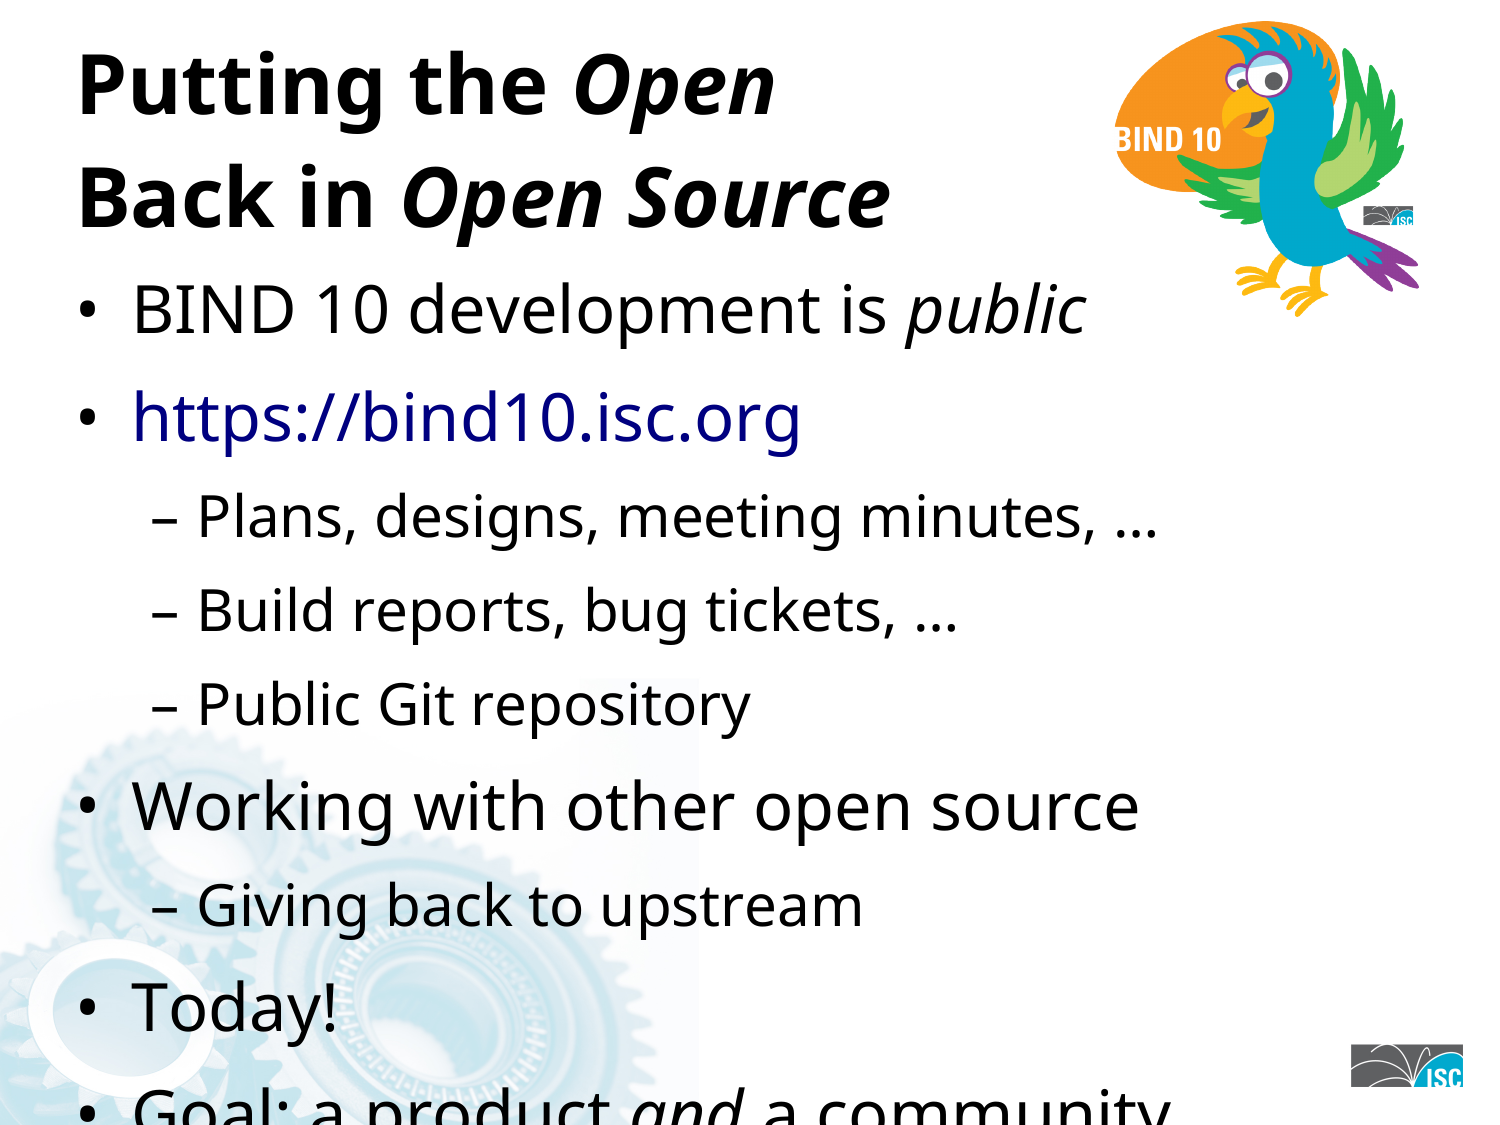

# Putting the Open Back in Open Source
BIND 10 development is public
https://bind10.isc.org
Plans, designs, meeting minutes, …
Build reports, bug tickets, …
Public Git repository
Working with other open source
Giving back to upstream
Today!
Goal: a product and a community